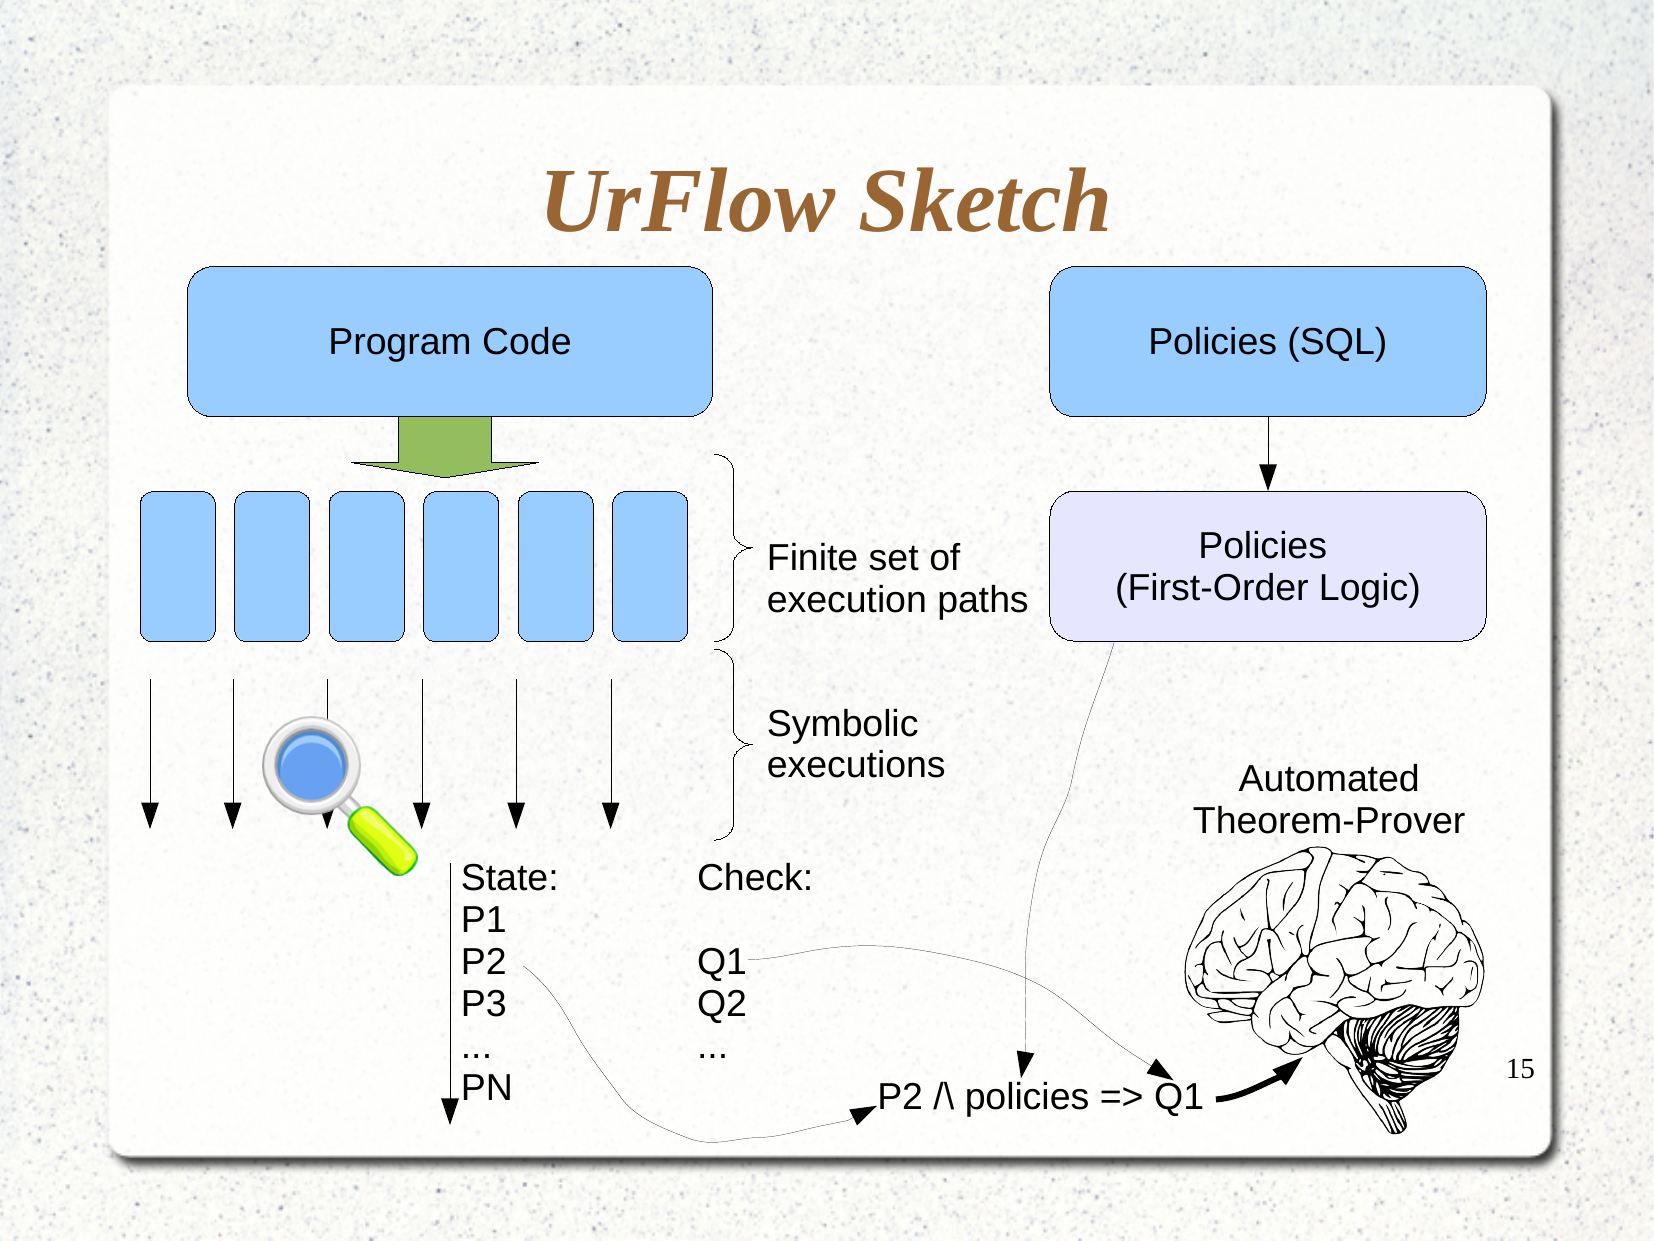

# UrFlow Sketch
Program Code
Policies (SQL)
Finite set of execution paths
Policies
(First-Order Logic)
P2 /\ policies => Q1
Symbolic executions
State:
P1
P2
P3
...
PN
Check:
Q1
Q2
...
Automated Theorem-Prover
15